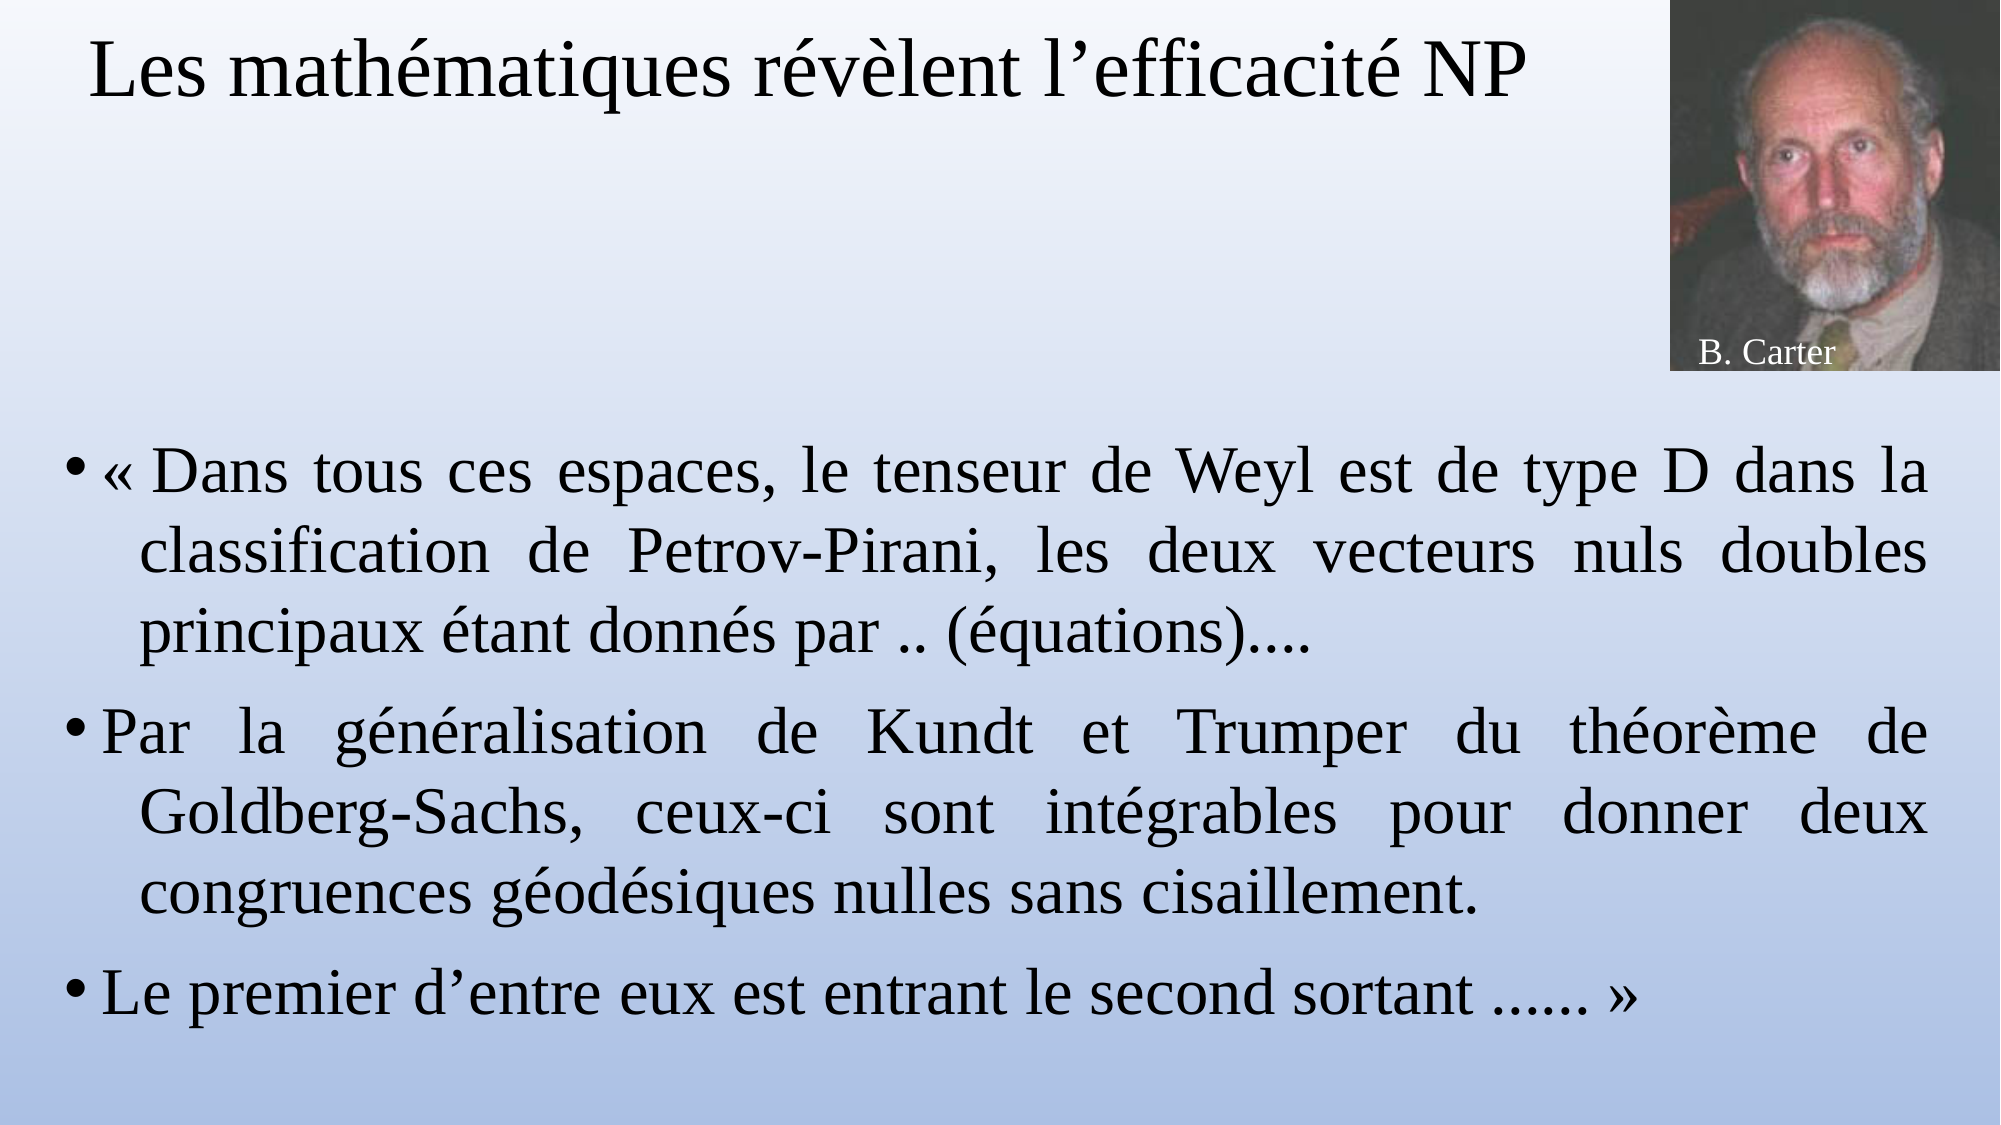

# Les mathématiques révèlent l’efficacité NP
B. Carter
« Dans tous ces espaces, le tenseur de Weyl est de type D dans la classification de Petrov-Pirani, les deux vecteurs nuls doubles principaux étant donnés par .. (équations)....
Par la généralisation de Kundt et Trumper du théorème de Goldberg-Sachs, ceux-ci sont intégrables pour donner deux congruences géodésiques nulles sans cisaillement.
Le premier d’entre eux est entrant le second sortant ...... »